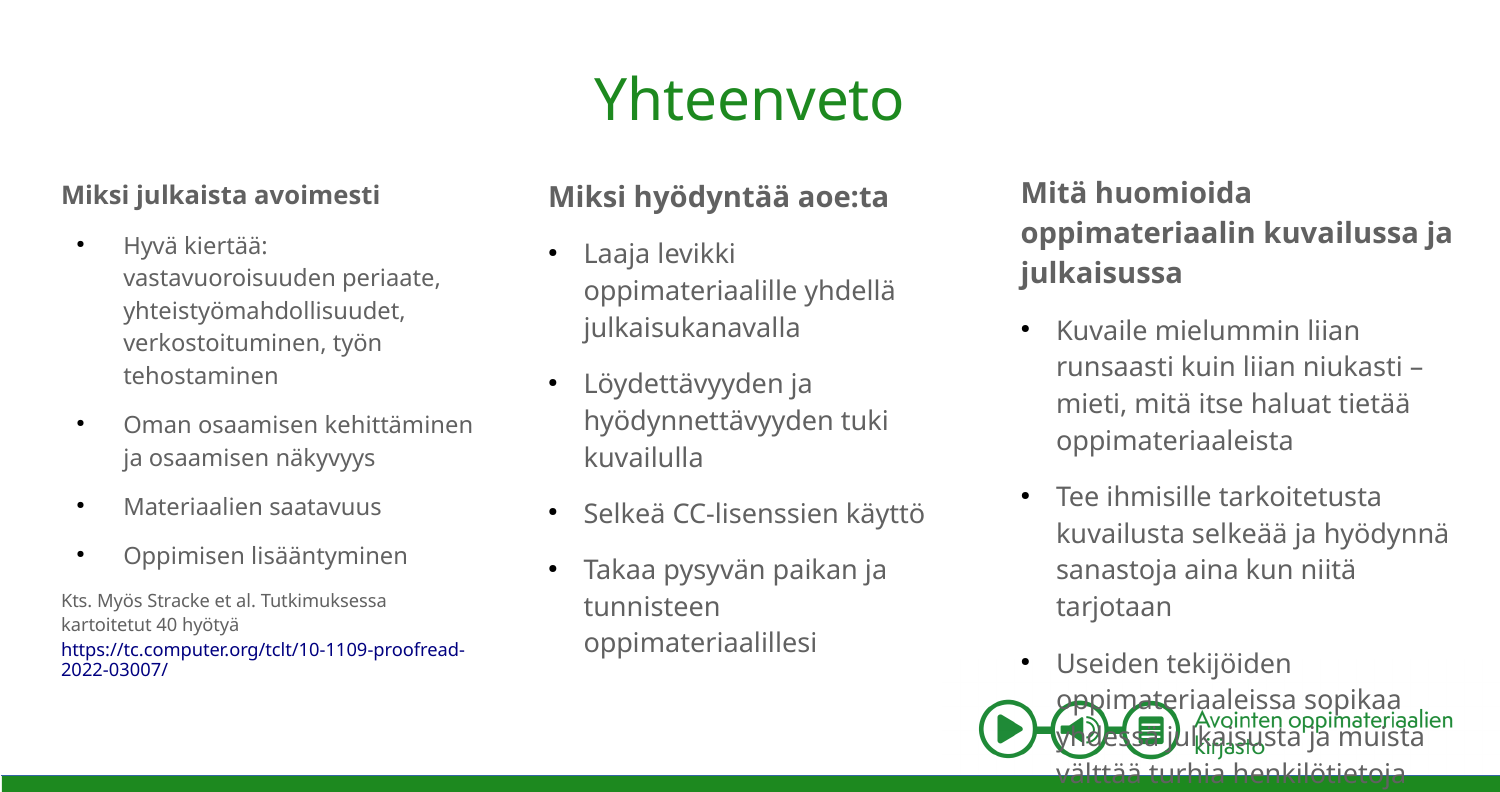

# Yhteenveto
Mitä huomioida oppimateriaalin kuvailussa ja julkaisussa
Kuvaile mielummin liian runsaasti kuin liian niukasti – mieti, mitä itse haluat tietää oppimateriaaleista
Tee ihmisille tarkoitetusta kuvailusta selkeää ja hyödynnä sanastoja aina kun niitä tarjotaan
Useiden tekijöiden oppimateriaaleissa sopikaa yhdessä julkaisusta ja muista välttää turhia henkilötietoja
Miksi hyödyntää aoe:ta
Laaja levikki oppimateriaalille yhdellä julkaisukanavalla
Löydettävyyden ja hyödynnettävyyden tuki kuvailulla
Selkeä CC-lisenssien käyttö
Takaa pysyvän paikan ja tunnisteen oppimateriaalillesi
Miksi julkaista avoimesti
Hyvä kiertää: vastavuoroisuuden periaate, yhteistyömahdollisuudet, verkostoituminen, työn tehostaminen
Oman osaamisen kehittäminen ja osaamisen näkyvyys
Materiaalien saatavuus
Oppimisen lisääntyminen
Kts. Myös Stracke et al. Tutkimuksessa kartoitetut 40 hyötyä https://tc.computer.org/tclt/10-1109-proofread-2022-03007/